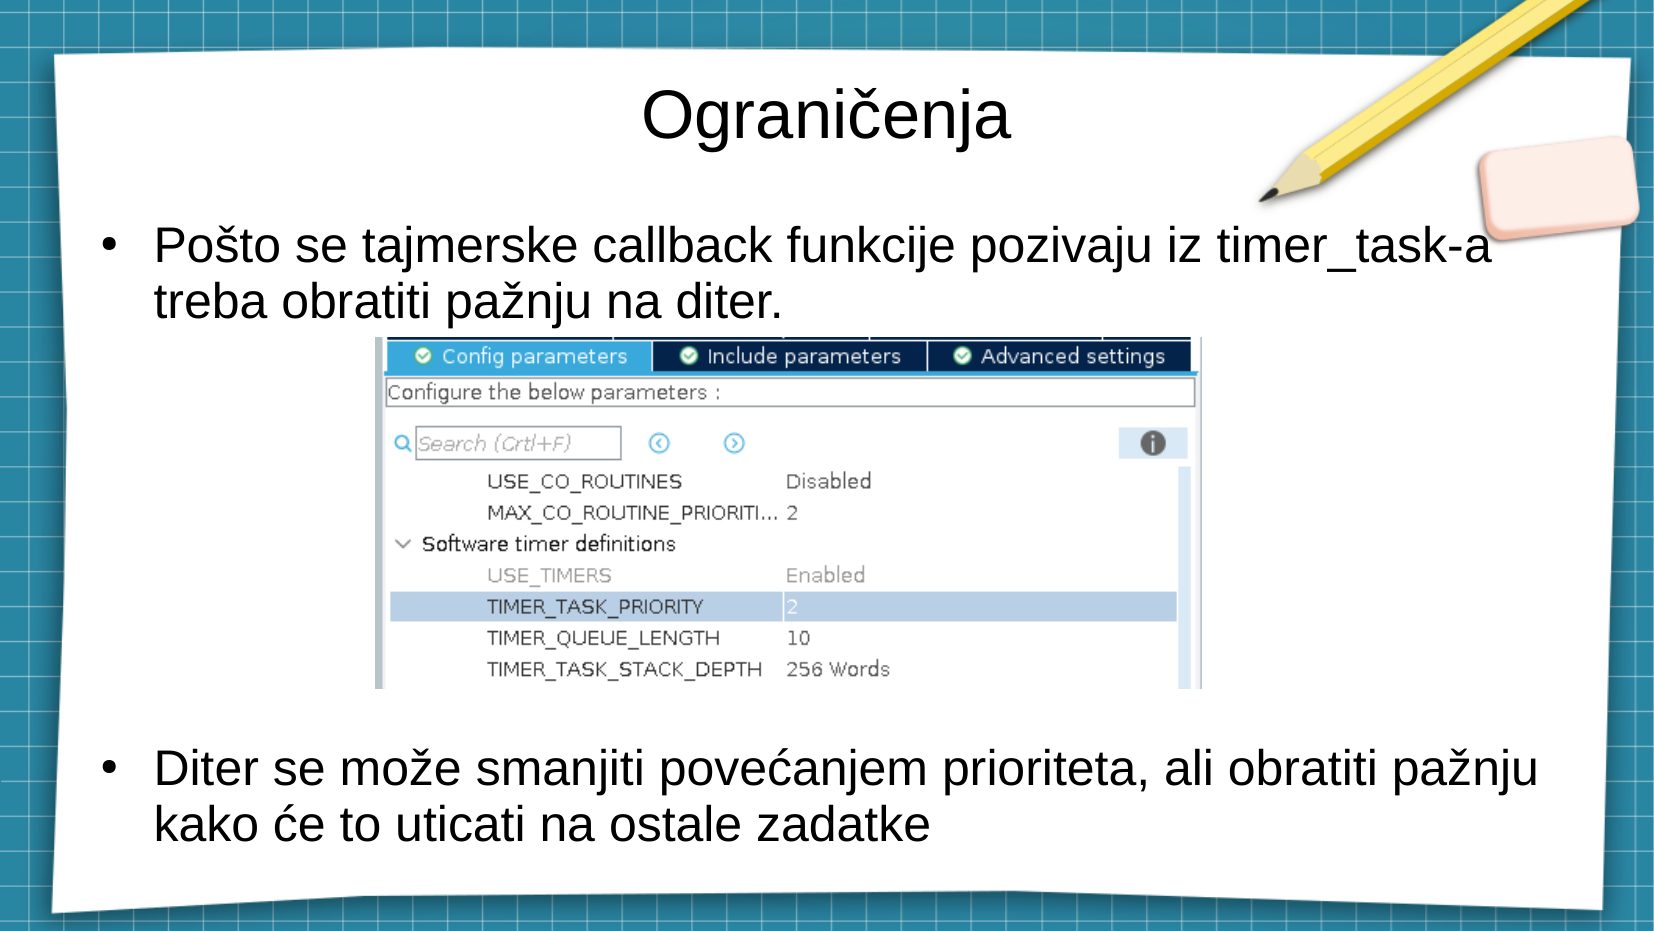

# Ograničenja
Pošto se tajmerske callback funkcije pozivaju iz timer_task-a treba obratiti pažnju na diter.
Diter se može smanjiti povećanjem prioriteta, ali obratiti pažnju kako će to uticati na ostale zadatke